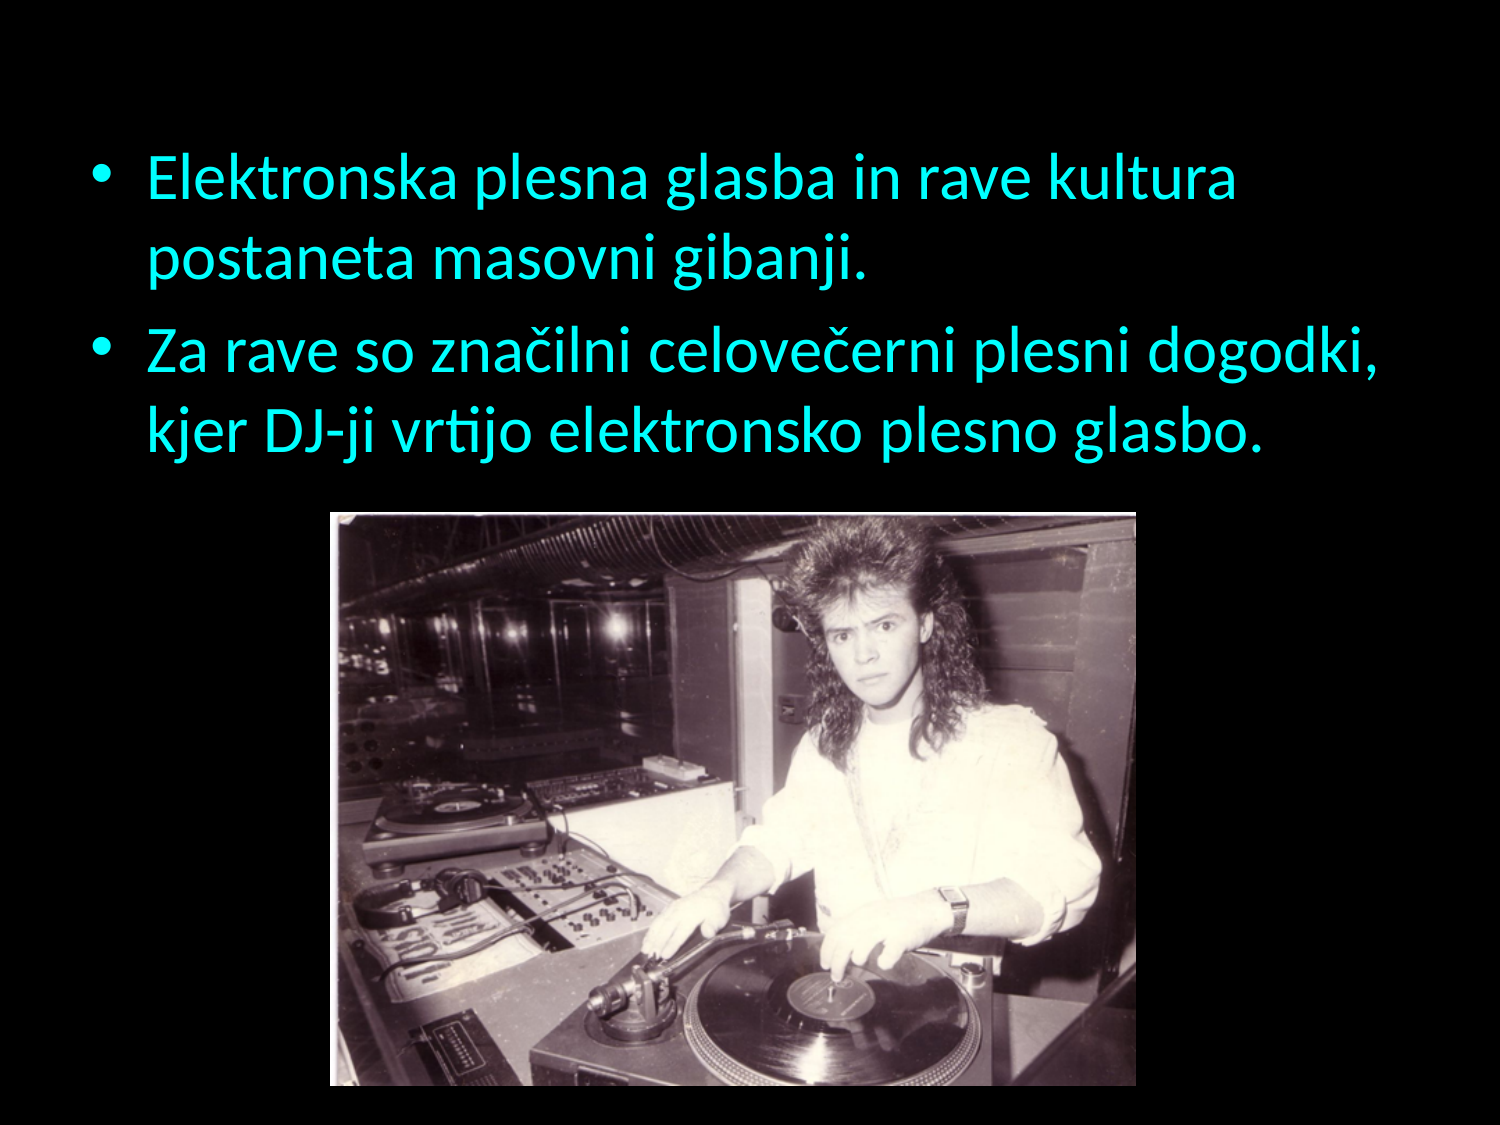

# Elektronska plesna glasba in rave kultura postaneta masovni gibanji.
Za rave so značilni celovečerni plesni dogodki, kjer DJ-ji vrtijo elektronsko plesno glasbo.